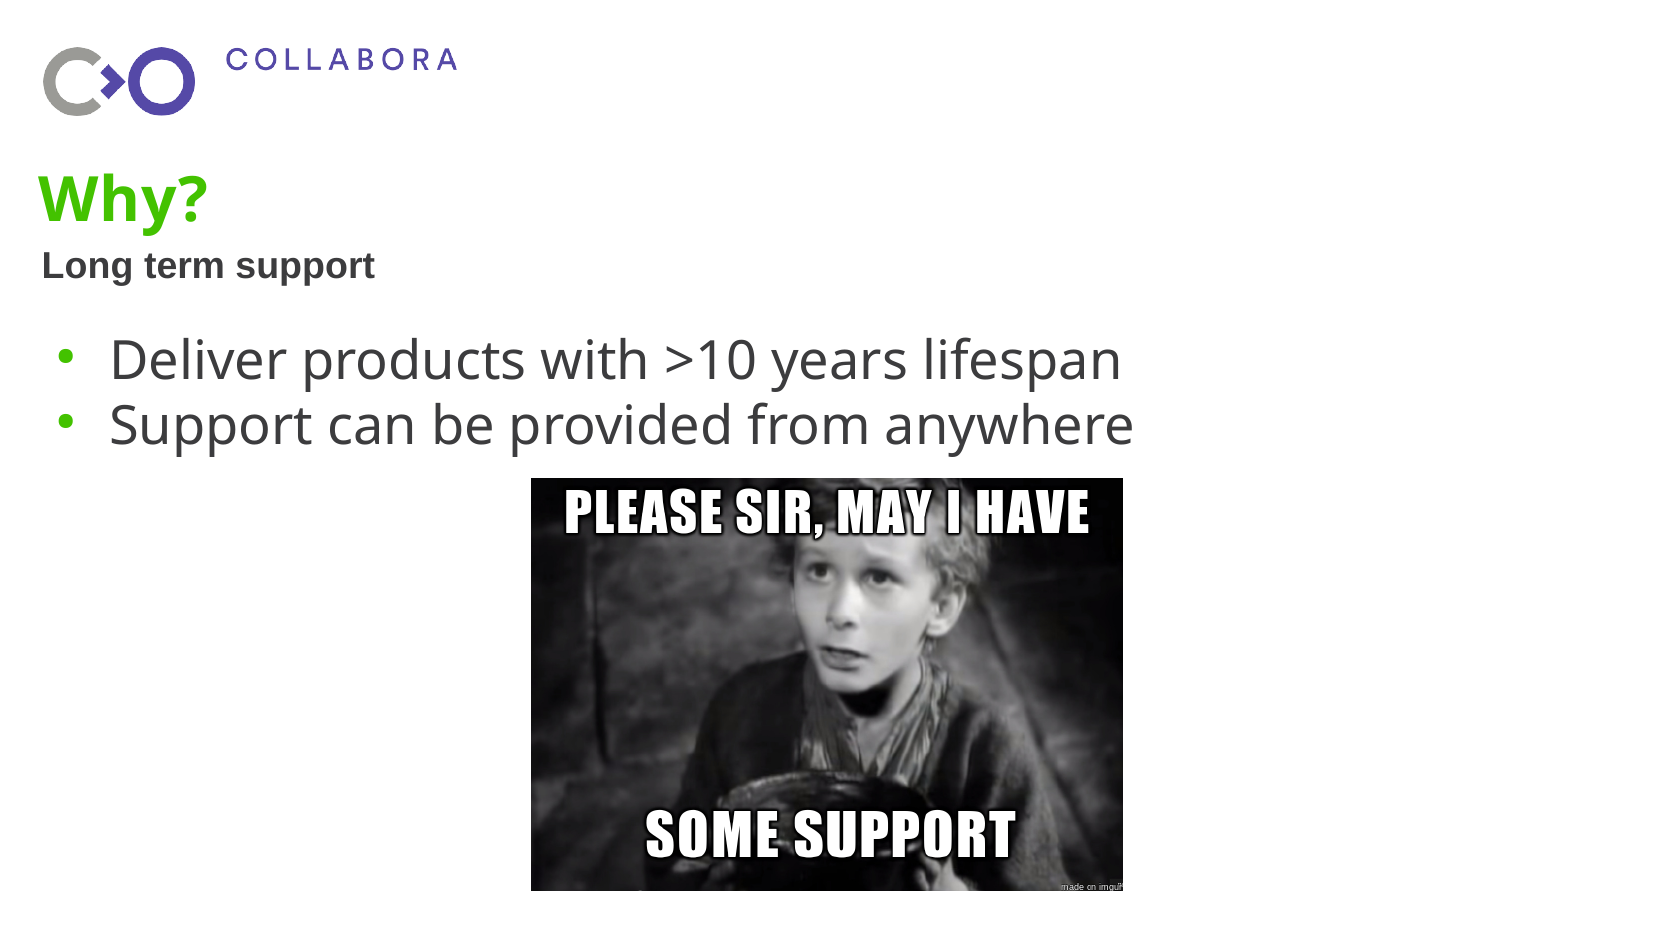

# Why?
Long term support
Deliver products with >10 years lifespan
Support can be provided from anywhere